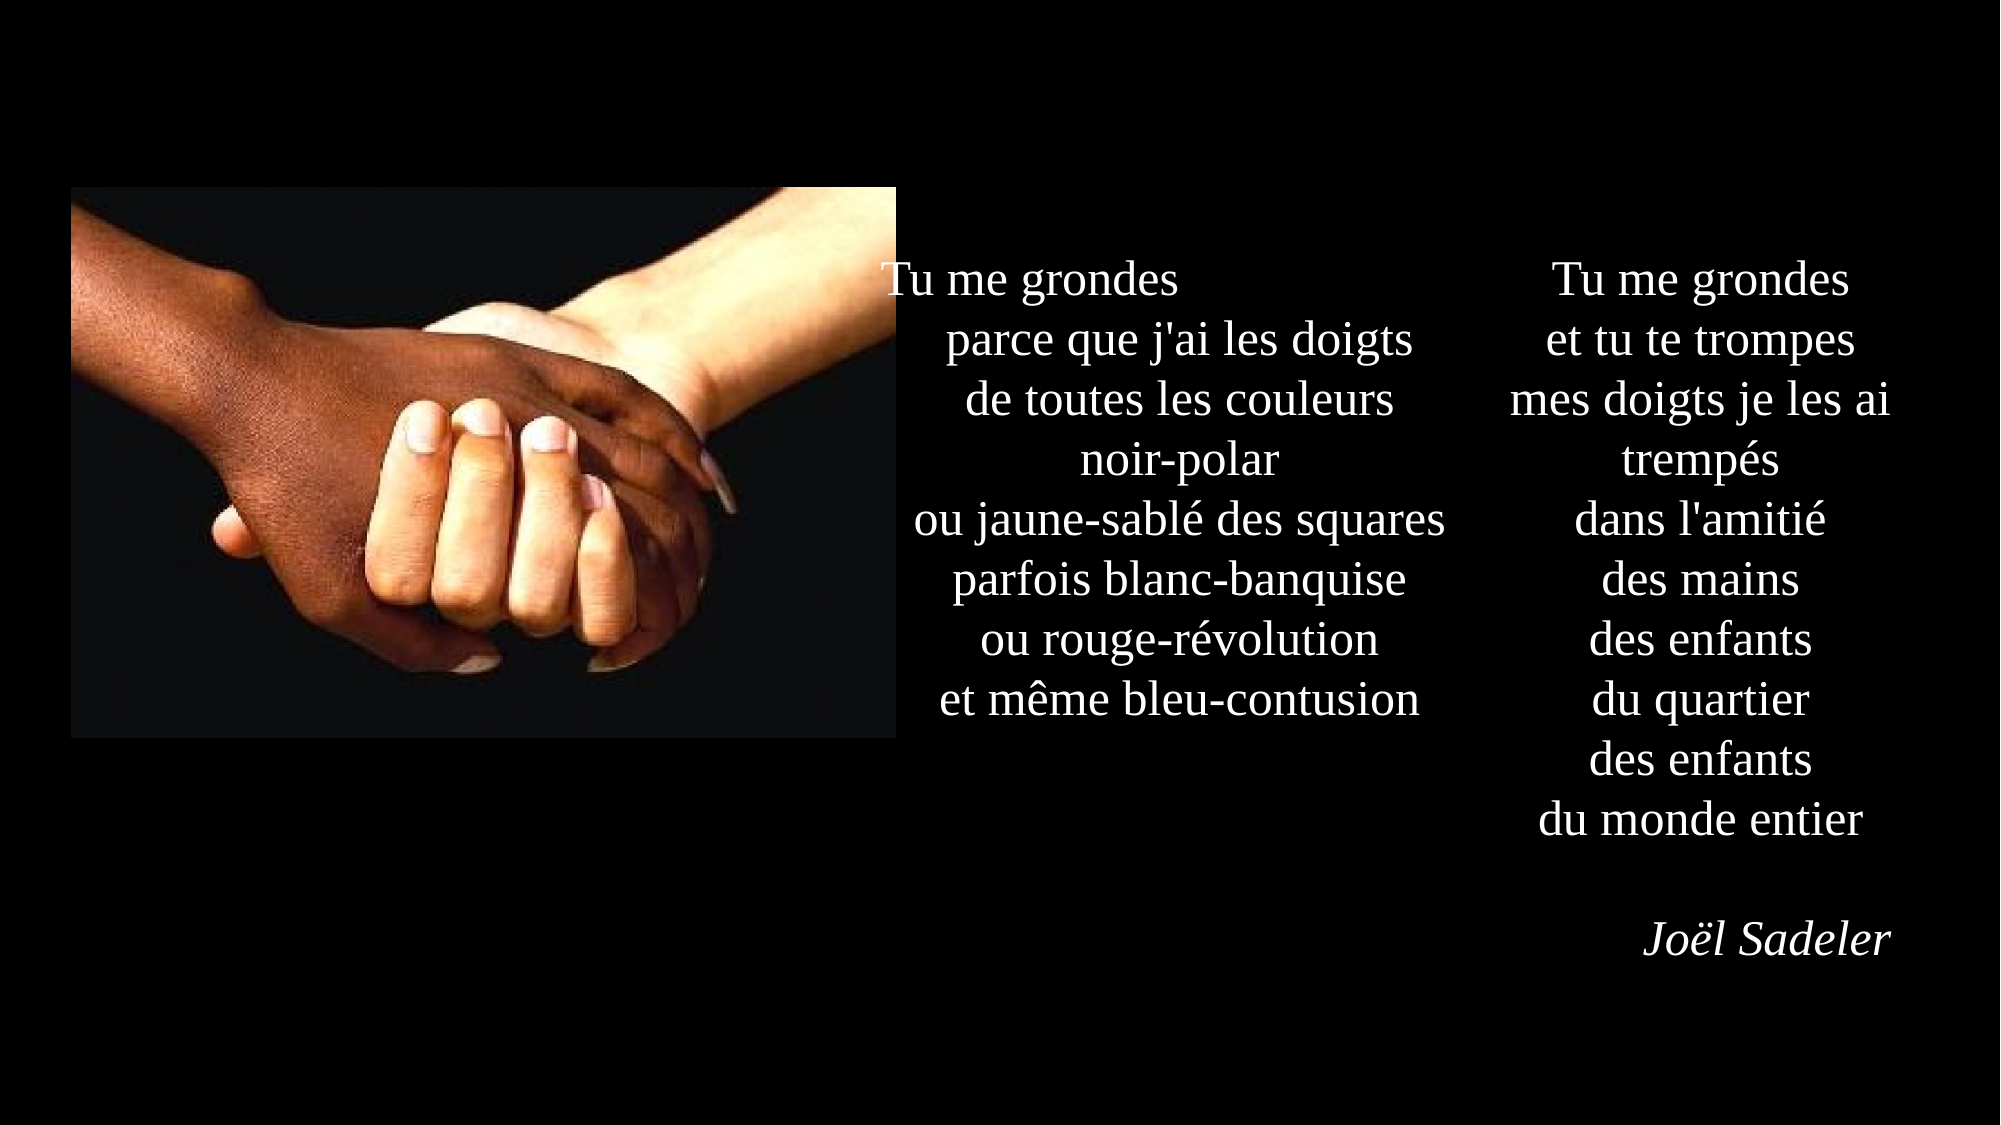

Tu me grondes
parce que j'ai les doigts
de toutes les couleurs
noir-polar
ou jaune-sablé des squares
parfois blanc-banquise
ou rouge-révolution
et même bleu-contusion
Tu me grondes
et tu te trompes
mes doigts je les ai
trempés
dans l'amitié
des mains
des enfants
du quartier
des enfants
du monde entier
 Joël Sadeler